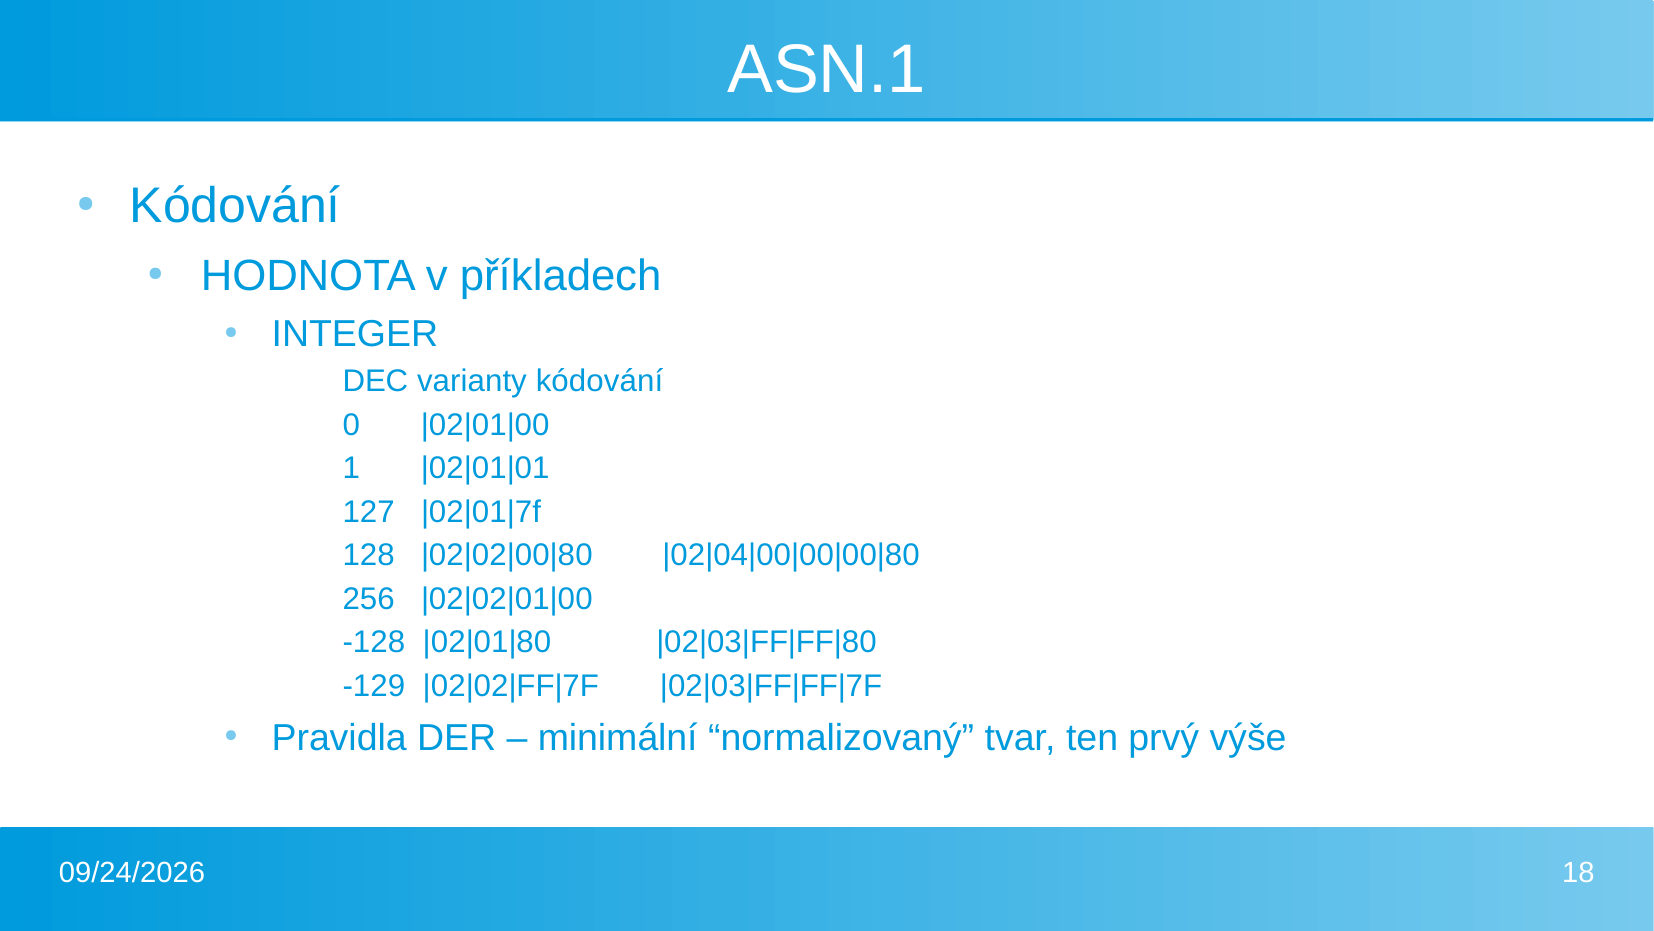

# ASN.1
Kódování
HODNOTA v příkladech
INTEGER
DEC varianty kódování
0 |02|01|00
1 |02|01|01
127 |02|01|7f
128 |02|02|00|80 |02|04|00|00|00|80
256 |02|02|01|00
-128 |02|01|80 |02|03|FF|FF|80
-129 |02|02|FF|7F |02|03|FF|FF|7F
Pravidla DER – minimální “normalizovaný” tvar, ten prvý výše
18